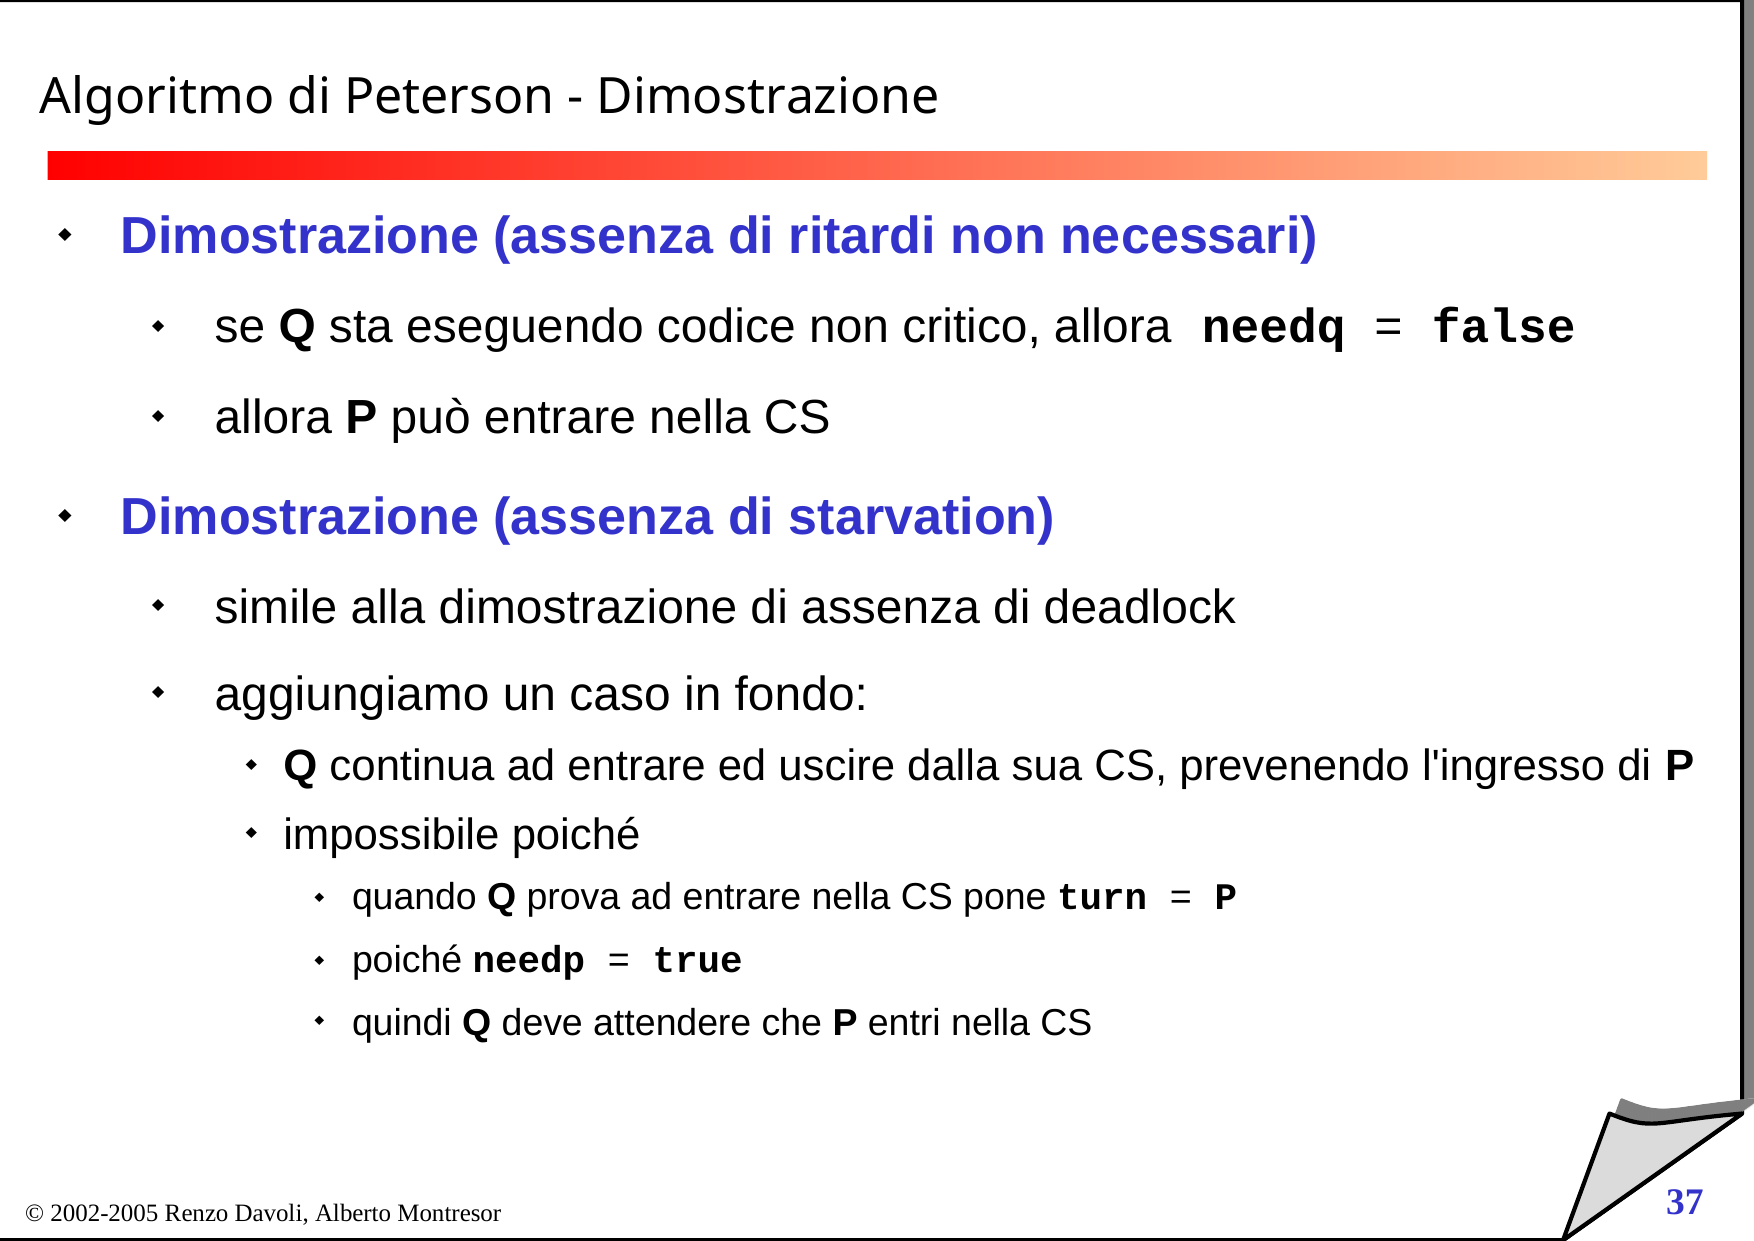

# Algoritmo di Peterson - Dimostrazione
Dimostrazione (assenza di ritardi non necessari)
se Q sta eseguendo codice non critico, allora needq = false
allora P può entrare nella CS
Dimostrazione (assenza di starvation)
simile alla dimostrazione di assenza di deadlock
aggiungiamo un caso in fondo:
Q continua ad entrare ed uscire dalla sua CS, prevenendo l'ingresso di P
impossibile poiché
quando Q prova ad entrare nella CS pone turn = P
poiché needp = true
quindi Q deve attendere che P entri nella CS